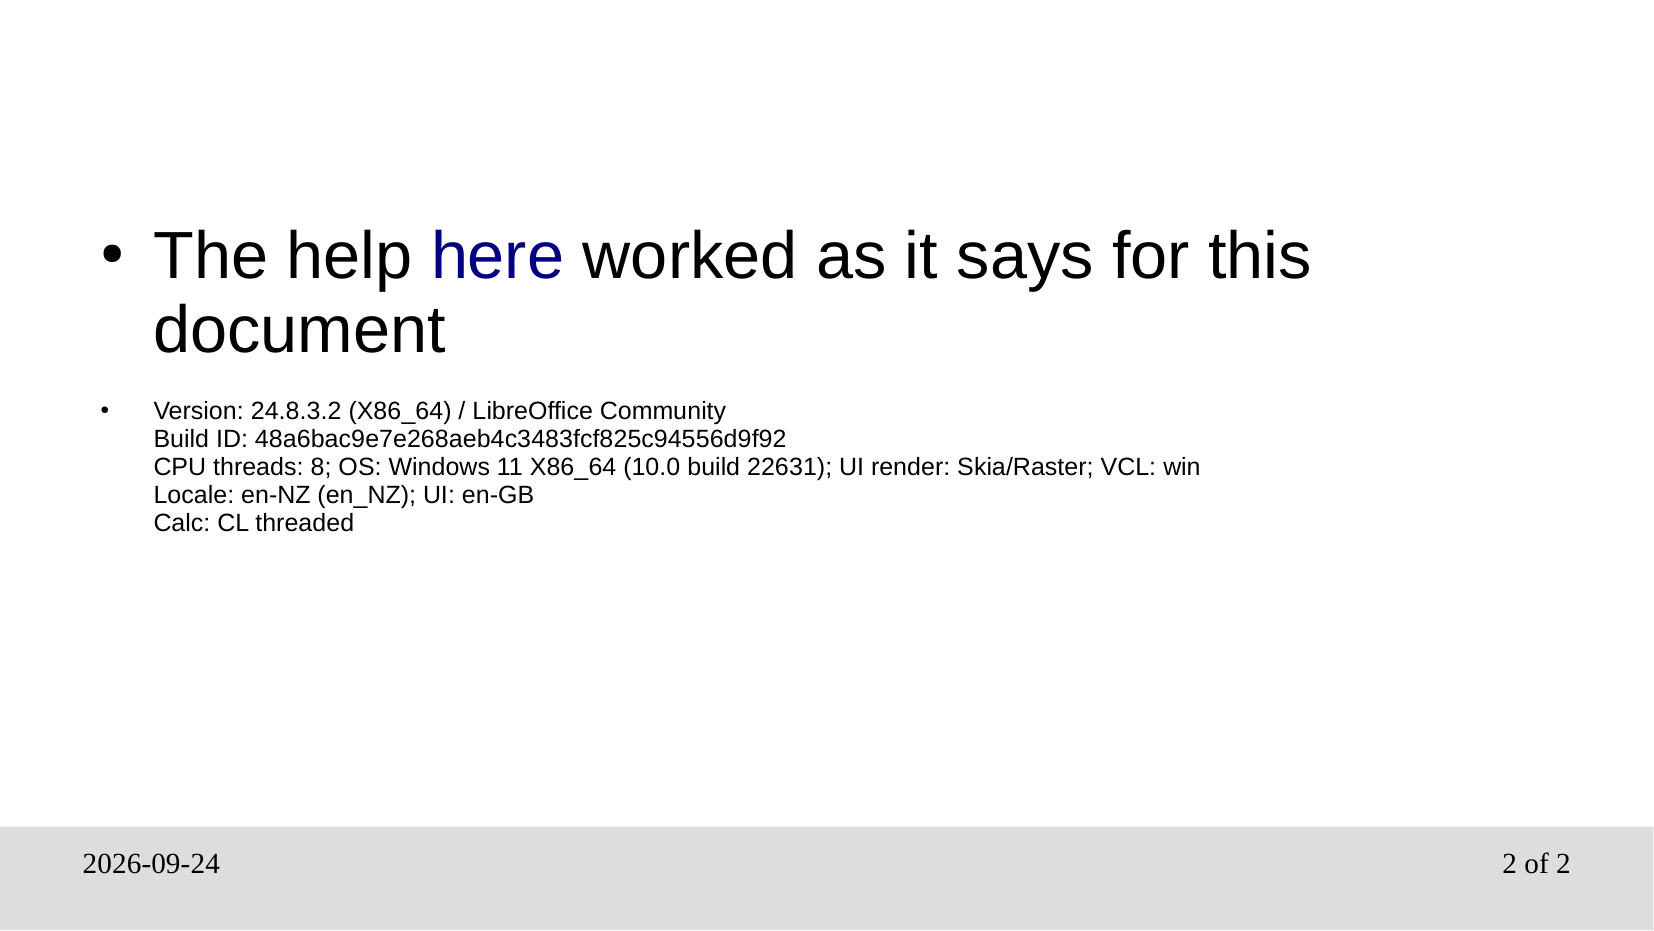

#
The help here worked as it says for this document
Version: 24.8.3.2 (X86_64) / LibreOffice Community
Build ID: 48a6bac9e7e268aeb4c3483fcf825c94556d9f92
CPU threads: 8; OS: Windows 11 X86_64 (10.0 build 22631); UI render: Skia/Raster; VCL: win
Locale: en-NZ (en_NZ); UI: en-GB
Calc: CL threaded
2